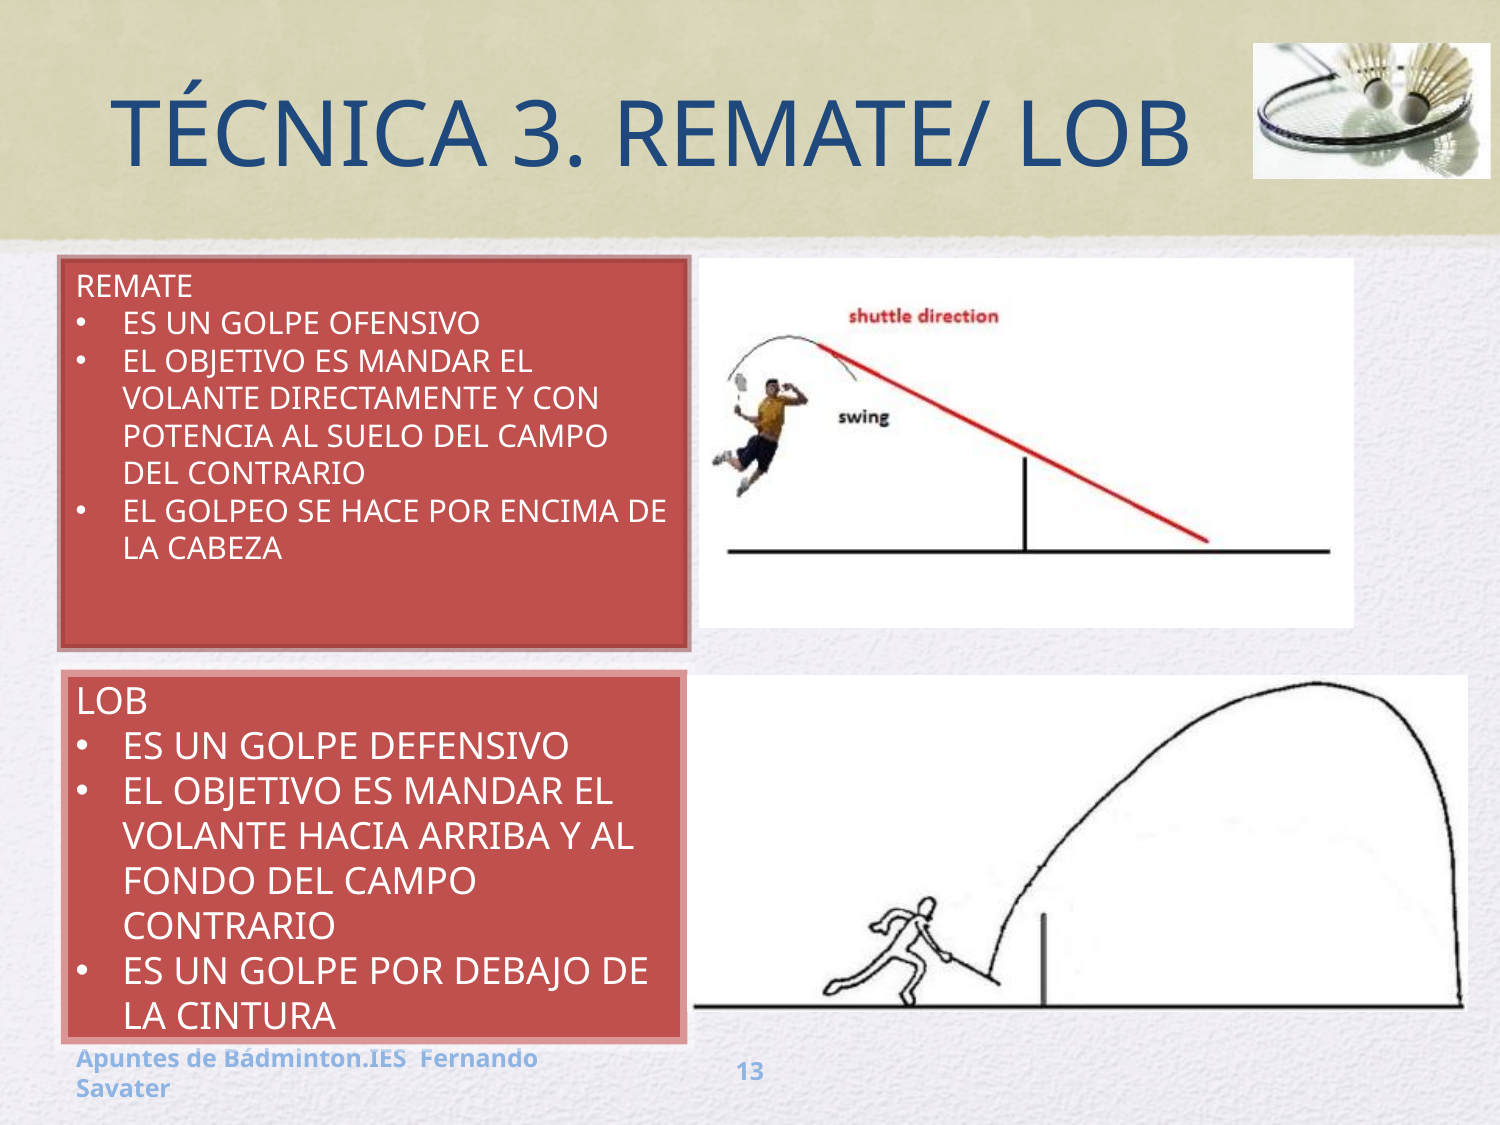

# TÉCNICA 3. REMATE/ LOB
REMATE
ES UN GOLPE OFENSIVO
EL OBJETIVO ES MANDAR EL VOLANTE DIRECTAMENTE Y CON POTENCIA AL SUELO DEL CAMPO DEL CONTRARIO
EL GOLPEO SE HACE POR ENCIMA DE LA CABEZA
LOB
ES UN GOLPE DEFENSIVO
EL OBJETIVO ES MANDAR EL VOLANTE HACIA ARRIBA Y AL FONDO DEL CAMPO CONTRARIO
ES UN GOLPE POR DEBAJO DE LA CINTURA
Apuntes de Bádminton.IES Fernando Savater